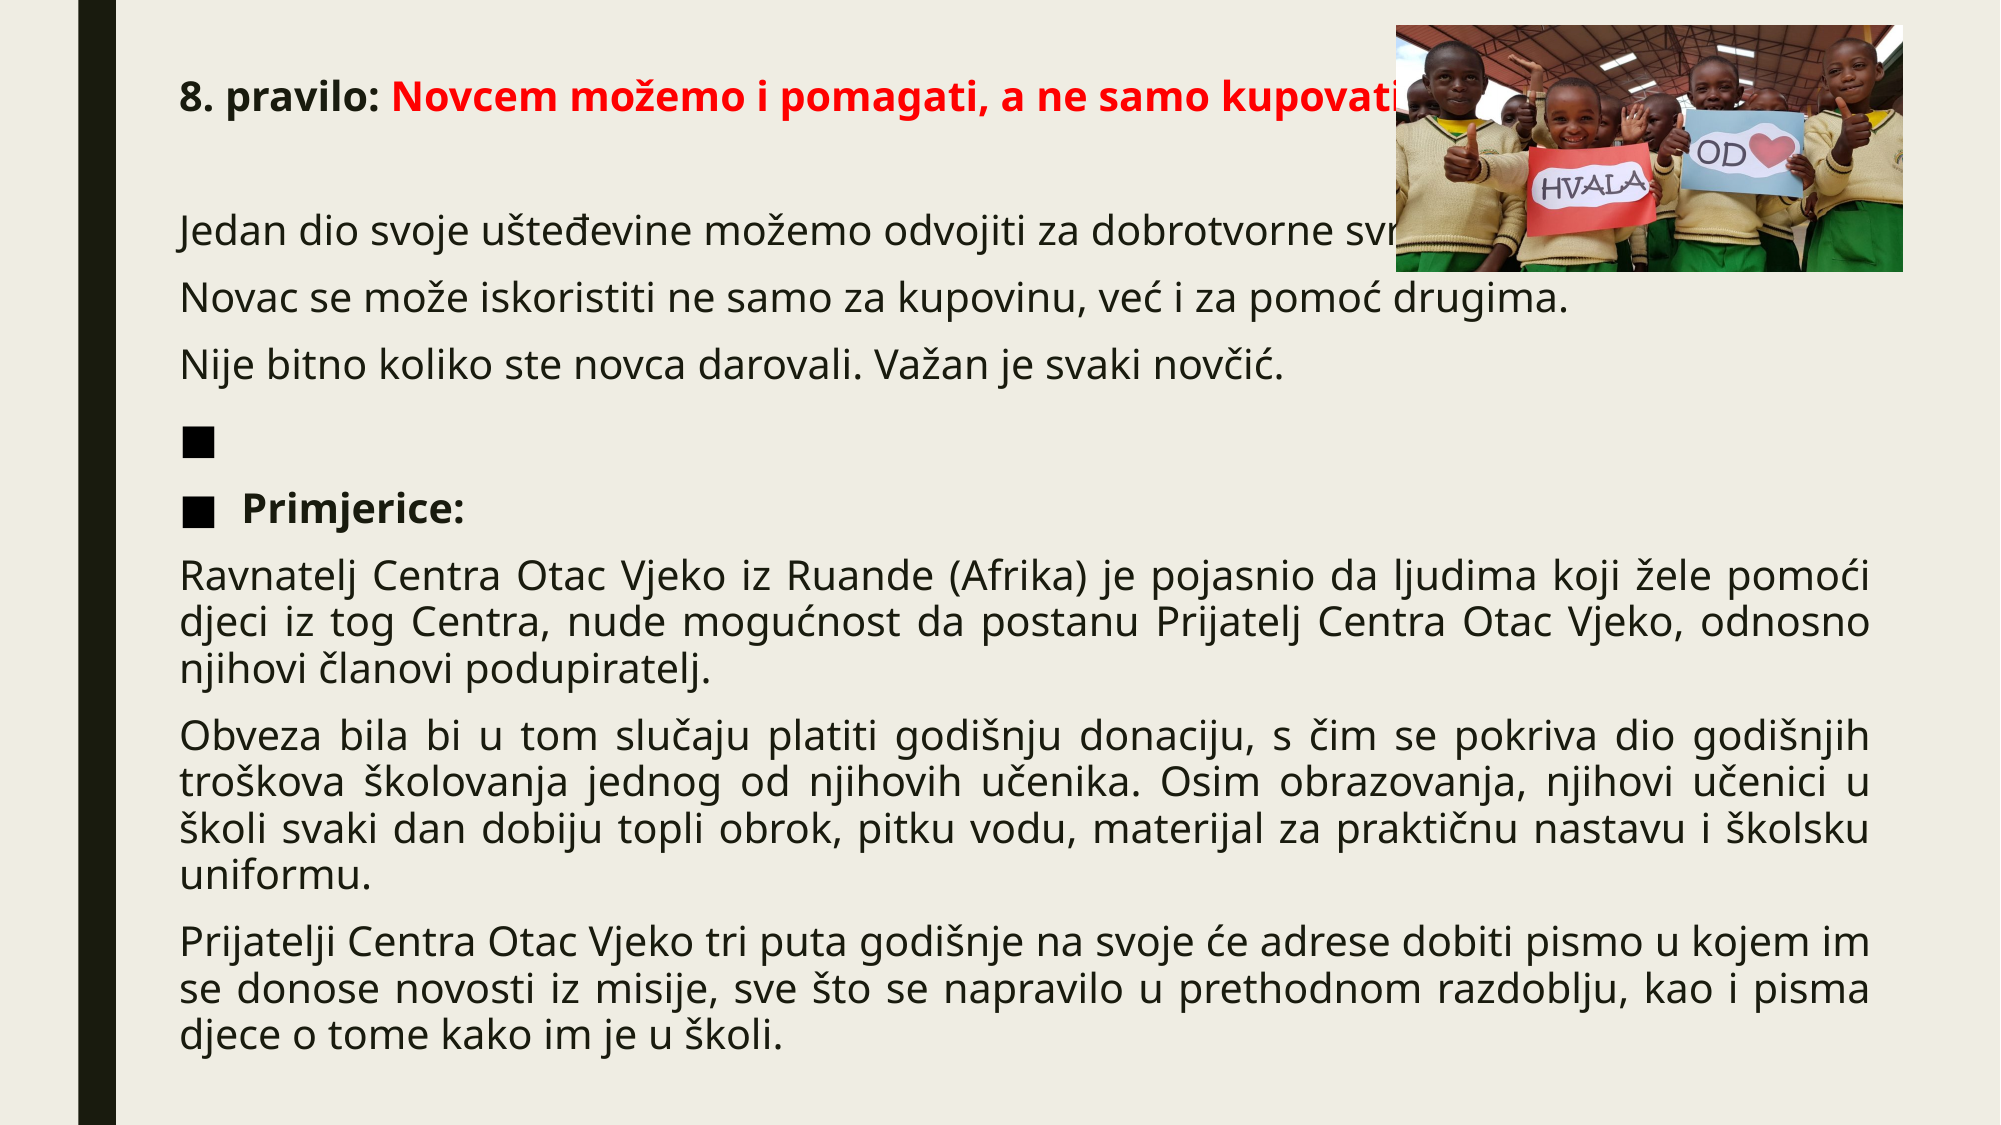

# 8. pravilo: Novcem možemo i pomagati, a ne samo kupovati
Jedan dio svoje ušteđevine možemo odvojiti za dobrotvorne svrhe.
Novac se može iskoristiti ne samo za kupovinu, već i za pomoć drugima.
Nije bitno koliko ste novca darovali. Važan je svaki novčić.
Primjerice:
Ravnatelj Centra Otac Vjeko iz Ruande (Afrika) je pojasnio da ljudima koji žele pomoći djeci iz tog Centra, nude mogućnost da postanu Prijatelj Centra Otac Vjeko, odnosno njihovi članovi podupiratelj.
Obveza bila bi u tom slučaju platiti godišnju donaciju, s čim se pokriva dio godišnjih troškova školovanja jednog od njihovih učenika. Osim obrazovanja, njihovi učenici u školi svaki dan dobiju topli obrok, pitku vodu, materijal za praktičnu nastavu i školsku uniformu.
Prijatelji Centra Otac Vjeko tri puta godišnje na svoje će adrese dobiti pismo u kojem im se donose novosti iz misije, sve što se napravilo u prethodnom razdoblju, kao i pisma djece o tome kako im je u školi.